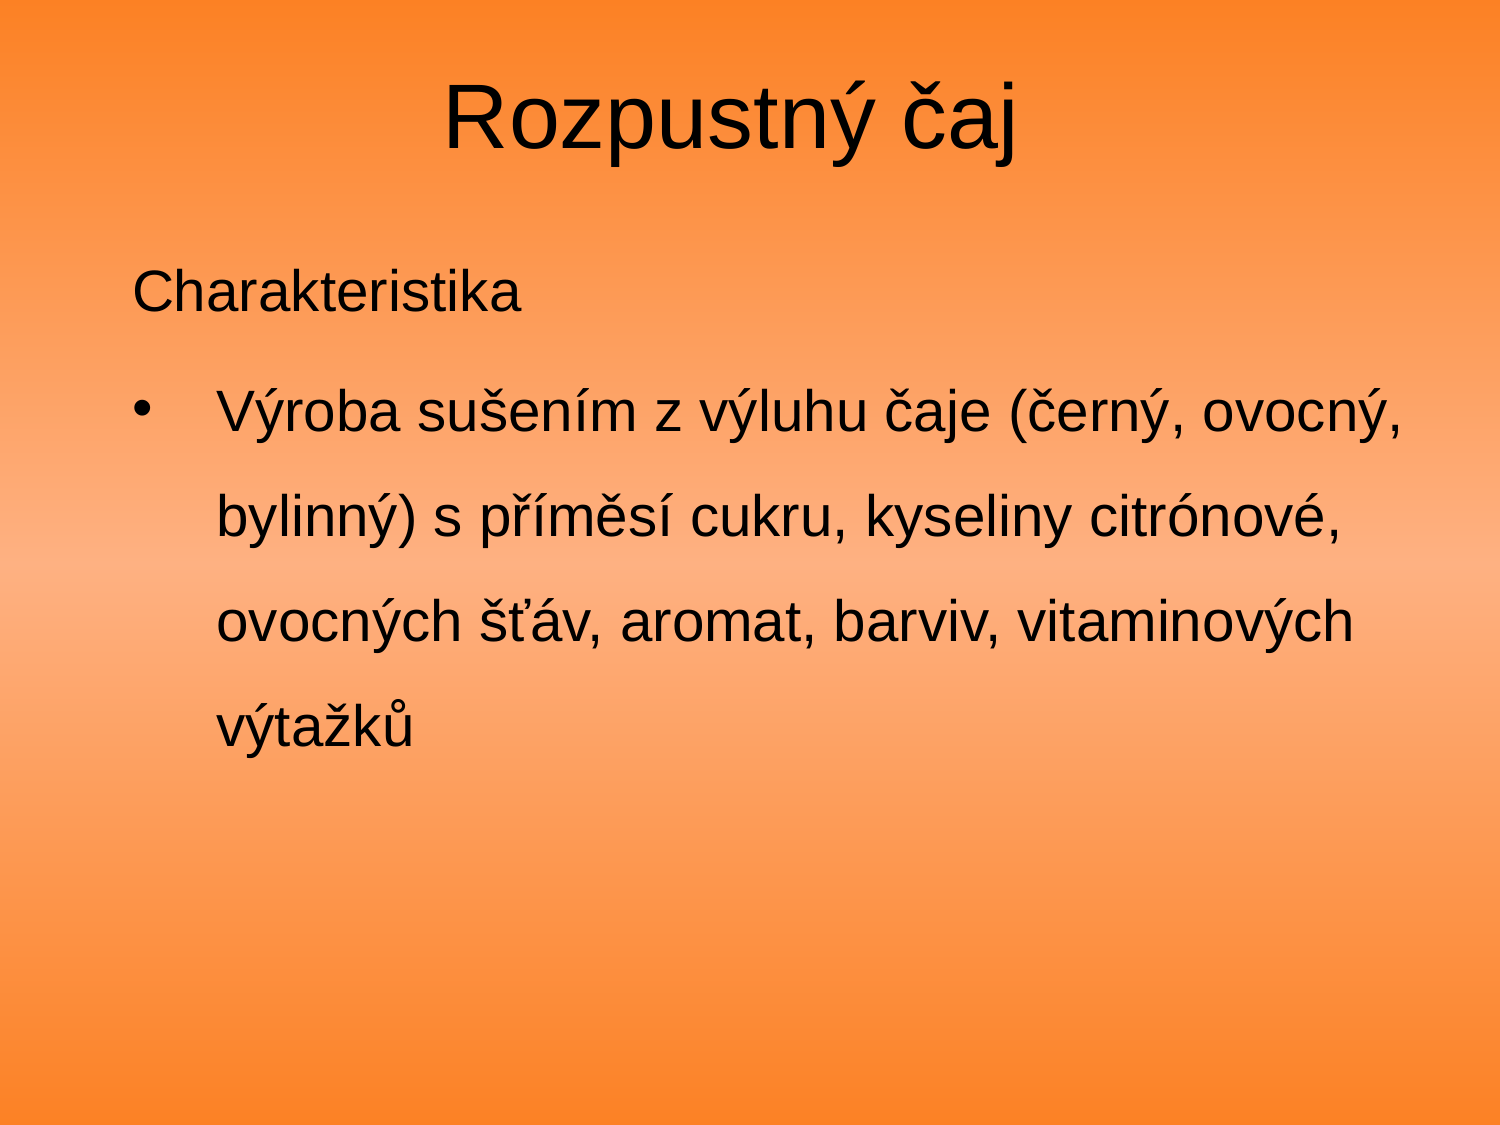

# Rozpustný čaj
Charakteristika
Výroba sušením z výluhu čaje (černý, ovocný, bylinný) s příměsí cukru, kyseliny citrónové, ovocných šťáv, aromat, barviv, vitaminových výtažků